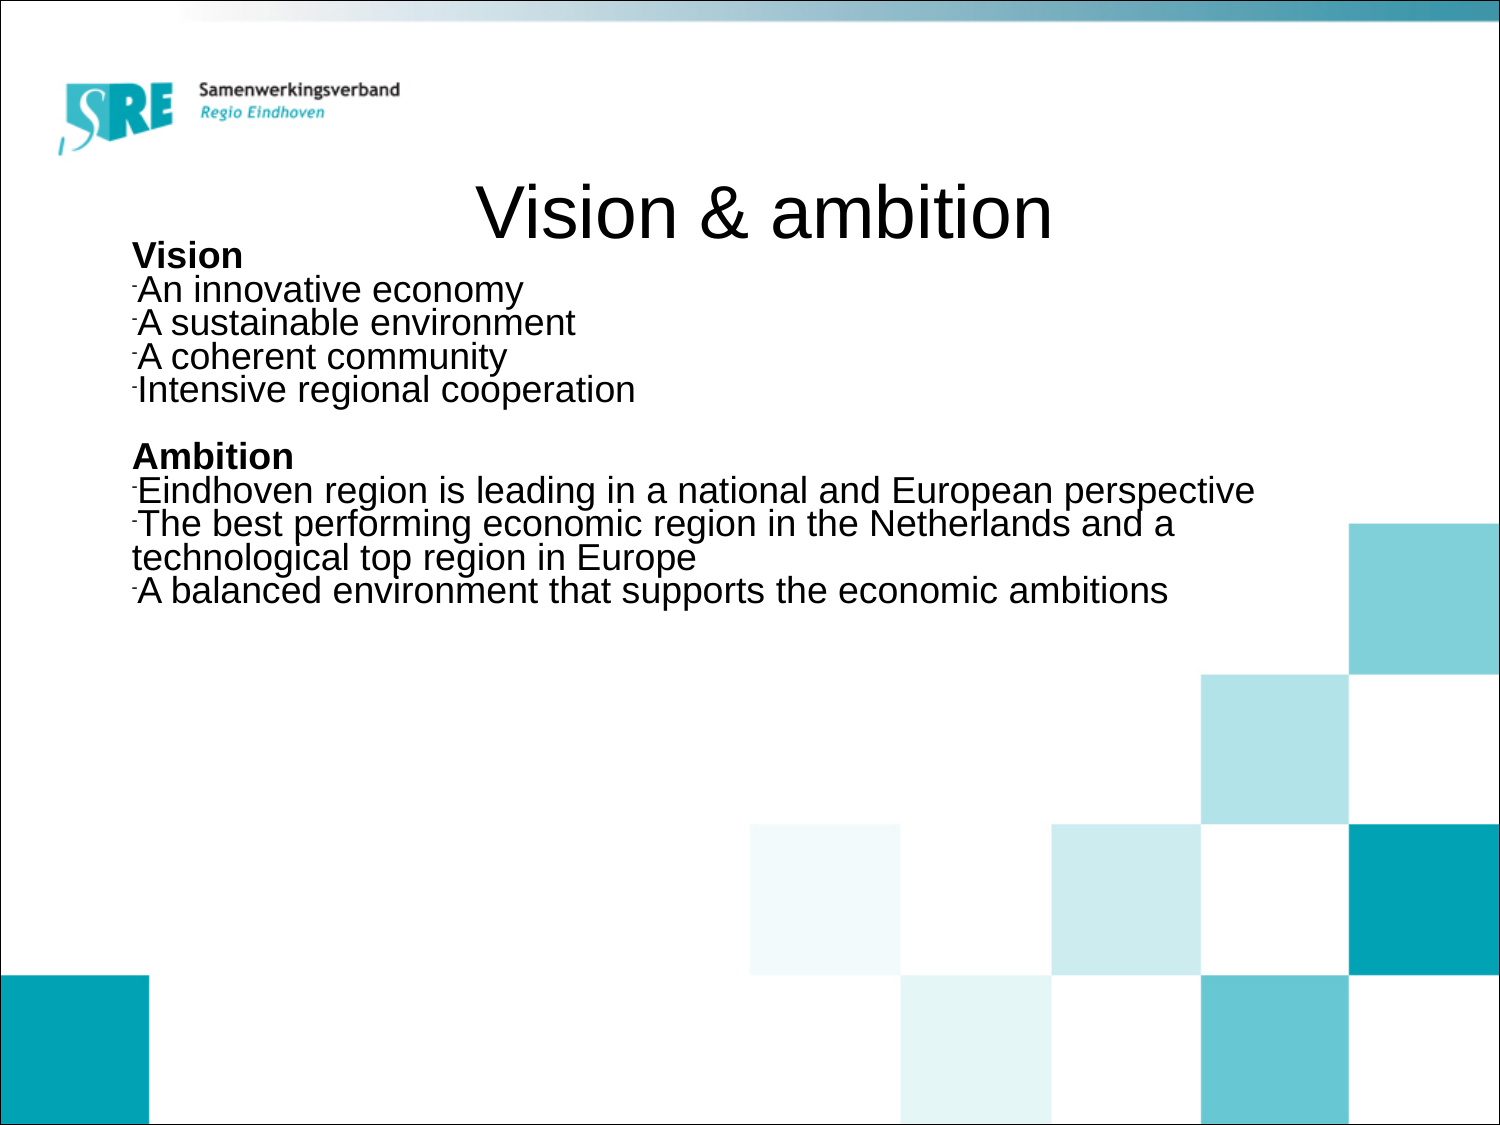

# Vision & ambition
Vision
An innovative economy
A sustainable environment
A coherent community
Intensive regional cooperation
Ambition
Eindhoven region is leading in a national and European perspective
The best performing economic region in the Netherlands and a technological top region in Europe
A balanced environment that supports the economic ambitions